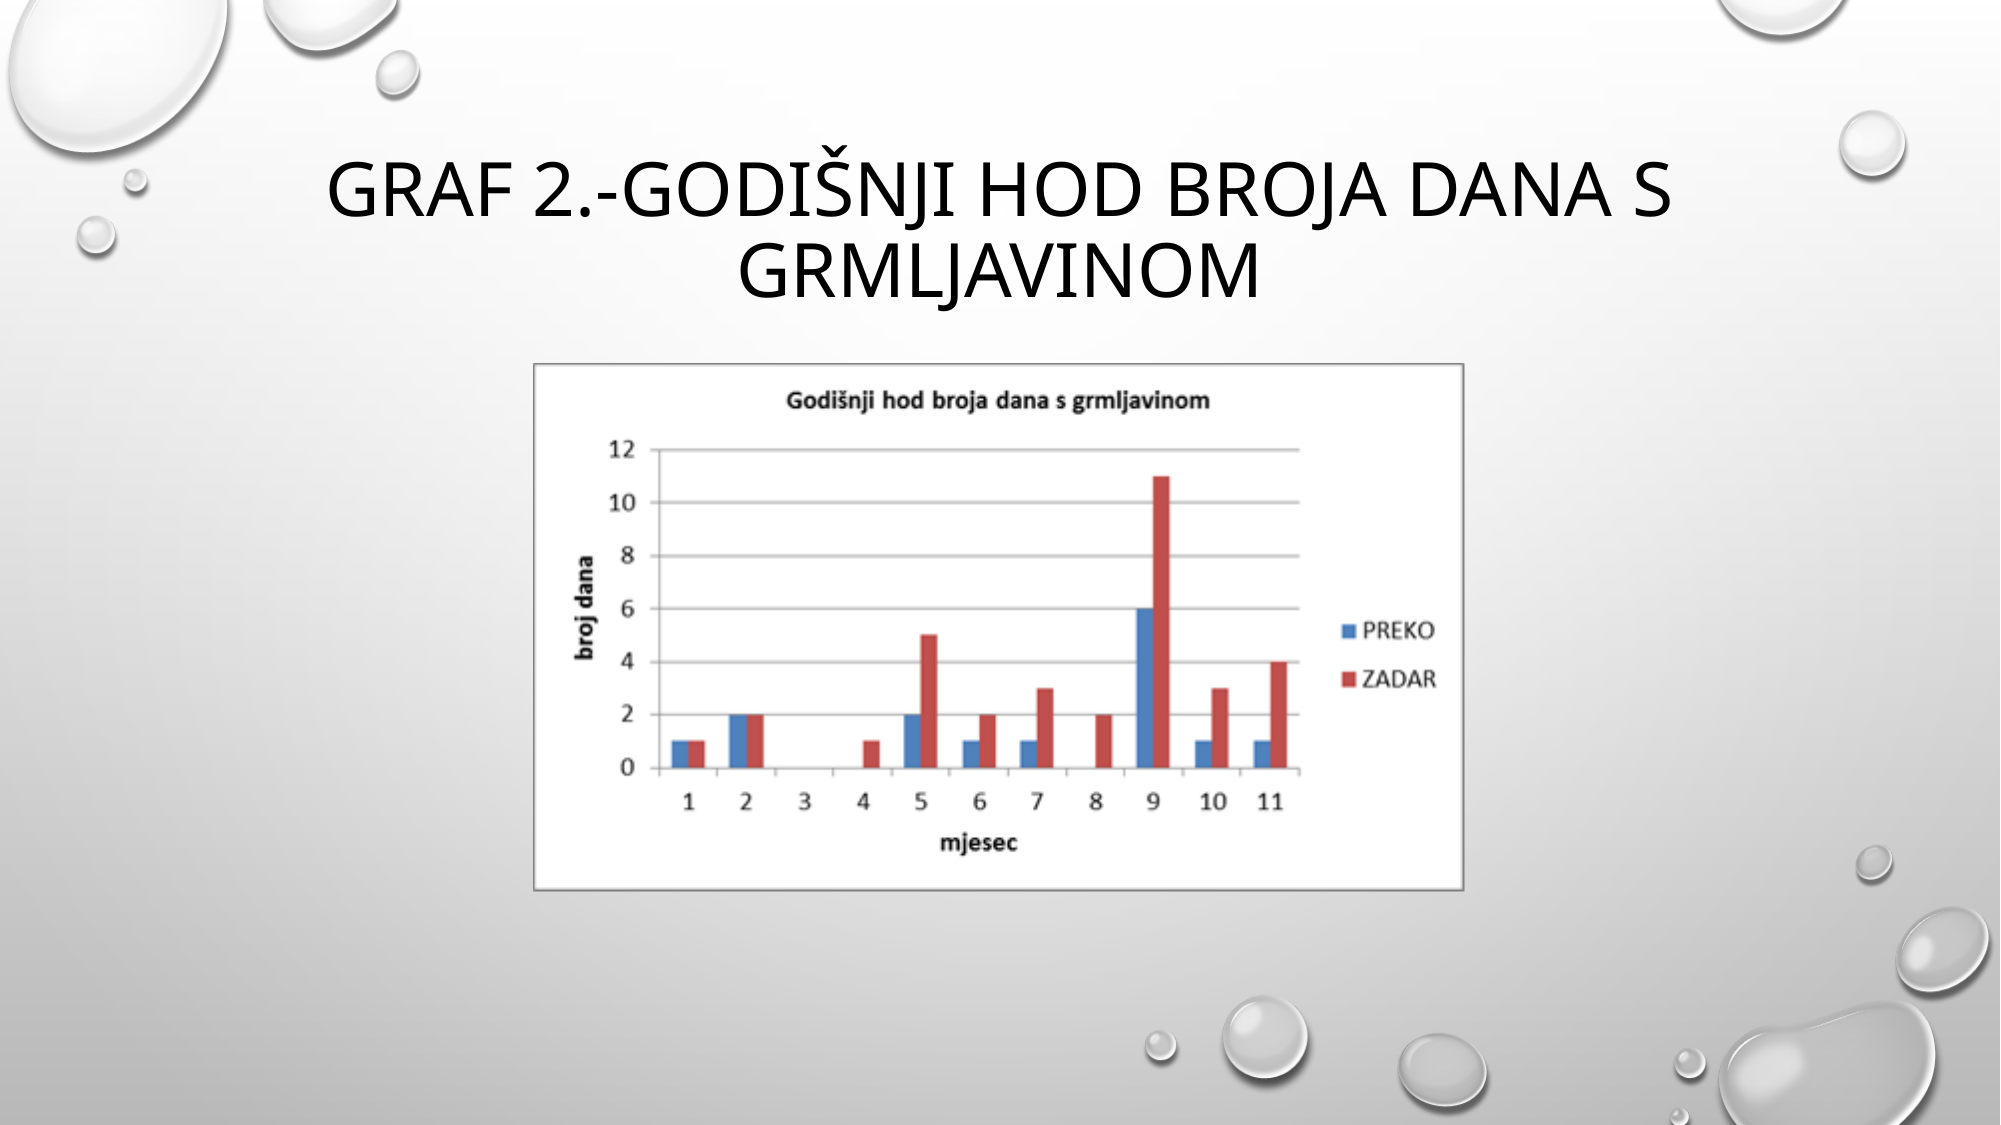

# Graf 2.-Godišnji hod broja dana s grmljavinom